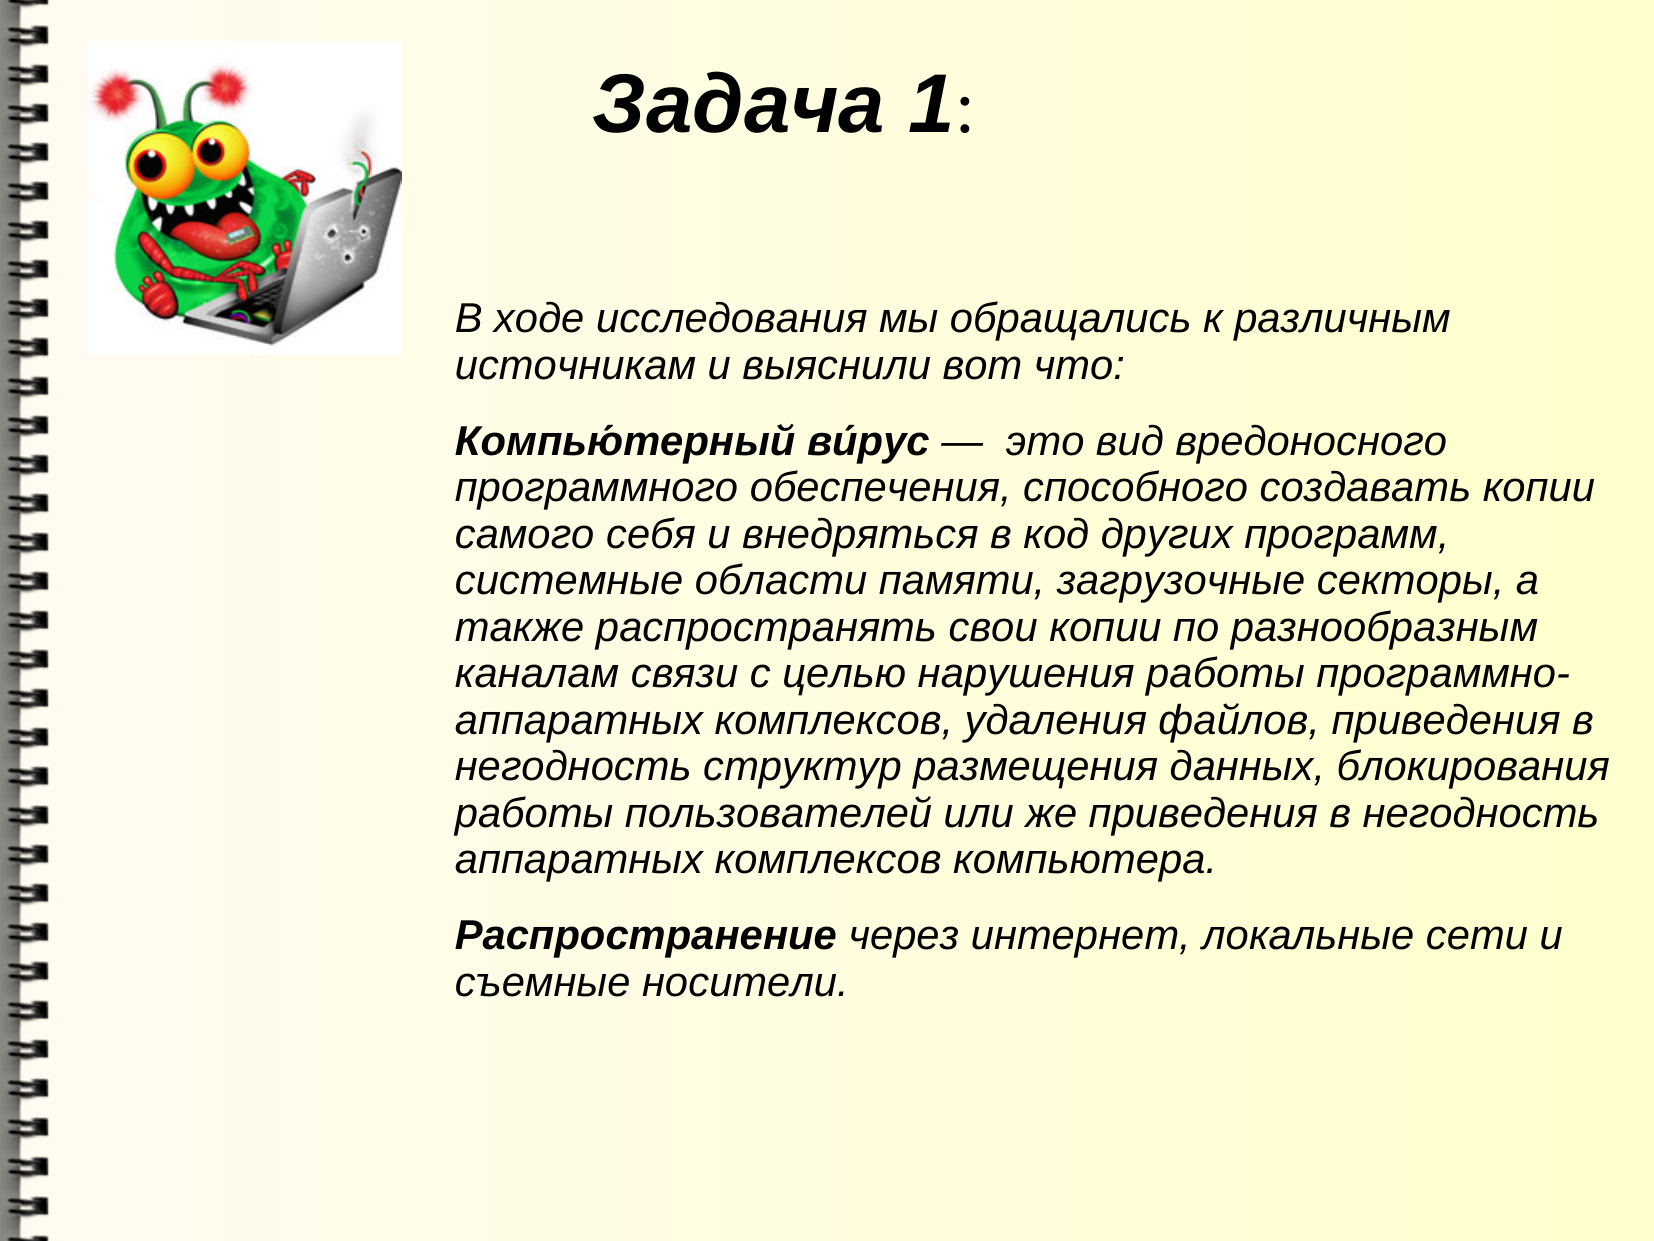

# Задача 1:
В ходе исследования мы обращались к различным источникам и выяснили вот что:
Компью́терный ви́рус — это вид вредоносного программного обеспечения, способного создавать копии самого себя и внедряться в код других программ, системные области памяти, загрузочные секторы, а также распространять свои копии по разнообразным каналам связи с целью нарушения работы программно-аппаратных комплексов, удаления файлов, приведения в негодность структур размещения данных, блокирования работы пользователей или же приведения в негодность аппаратных комплексов компьютера.
Распространение через интернет, локальные сети и съемные носители.